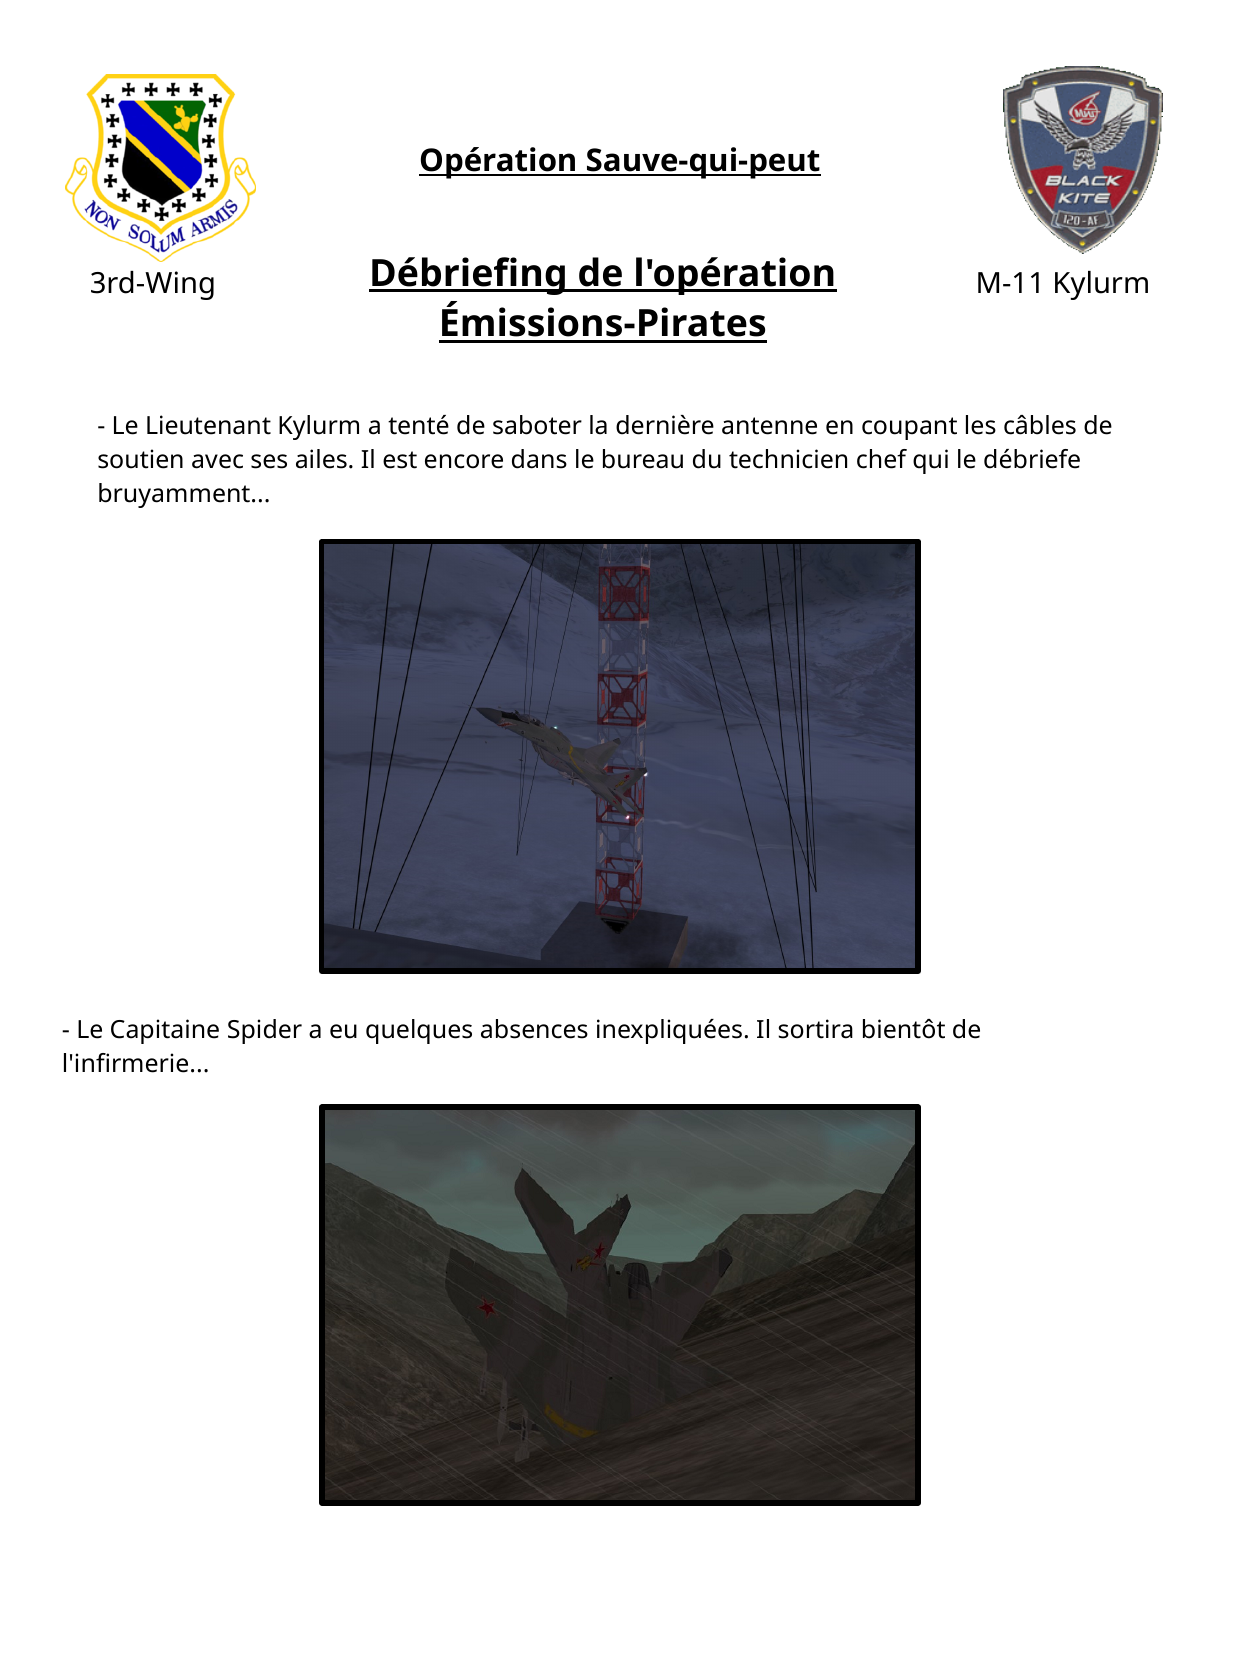

# Opération Sauve-qui-peut 3rd-Wing											M-11 Kylurm
Débriefing de l'opération Émissions-Pirates
- Le Lieutenant Kylurm a tenté de saboter la dernière antenne en coupant les câbles de soutien avec ses ailes. Il est encore dans le bureau du technicien chef qui le débriefe bruyamment...
- Le Capitaine Spider a eu quelques absences inexpliquées. Il sortira bientôt de l'infirmerie...